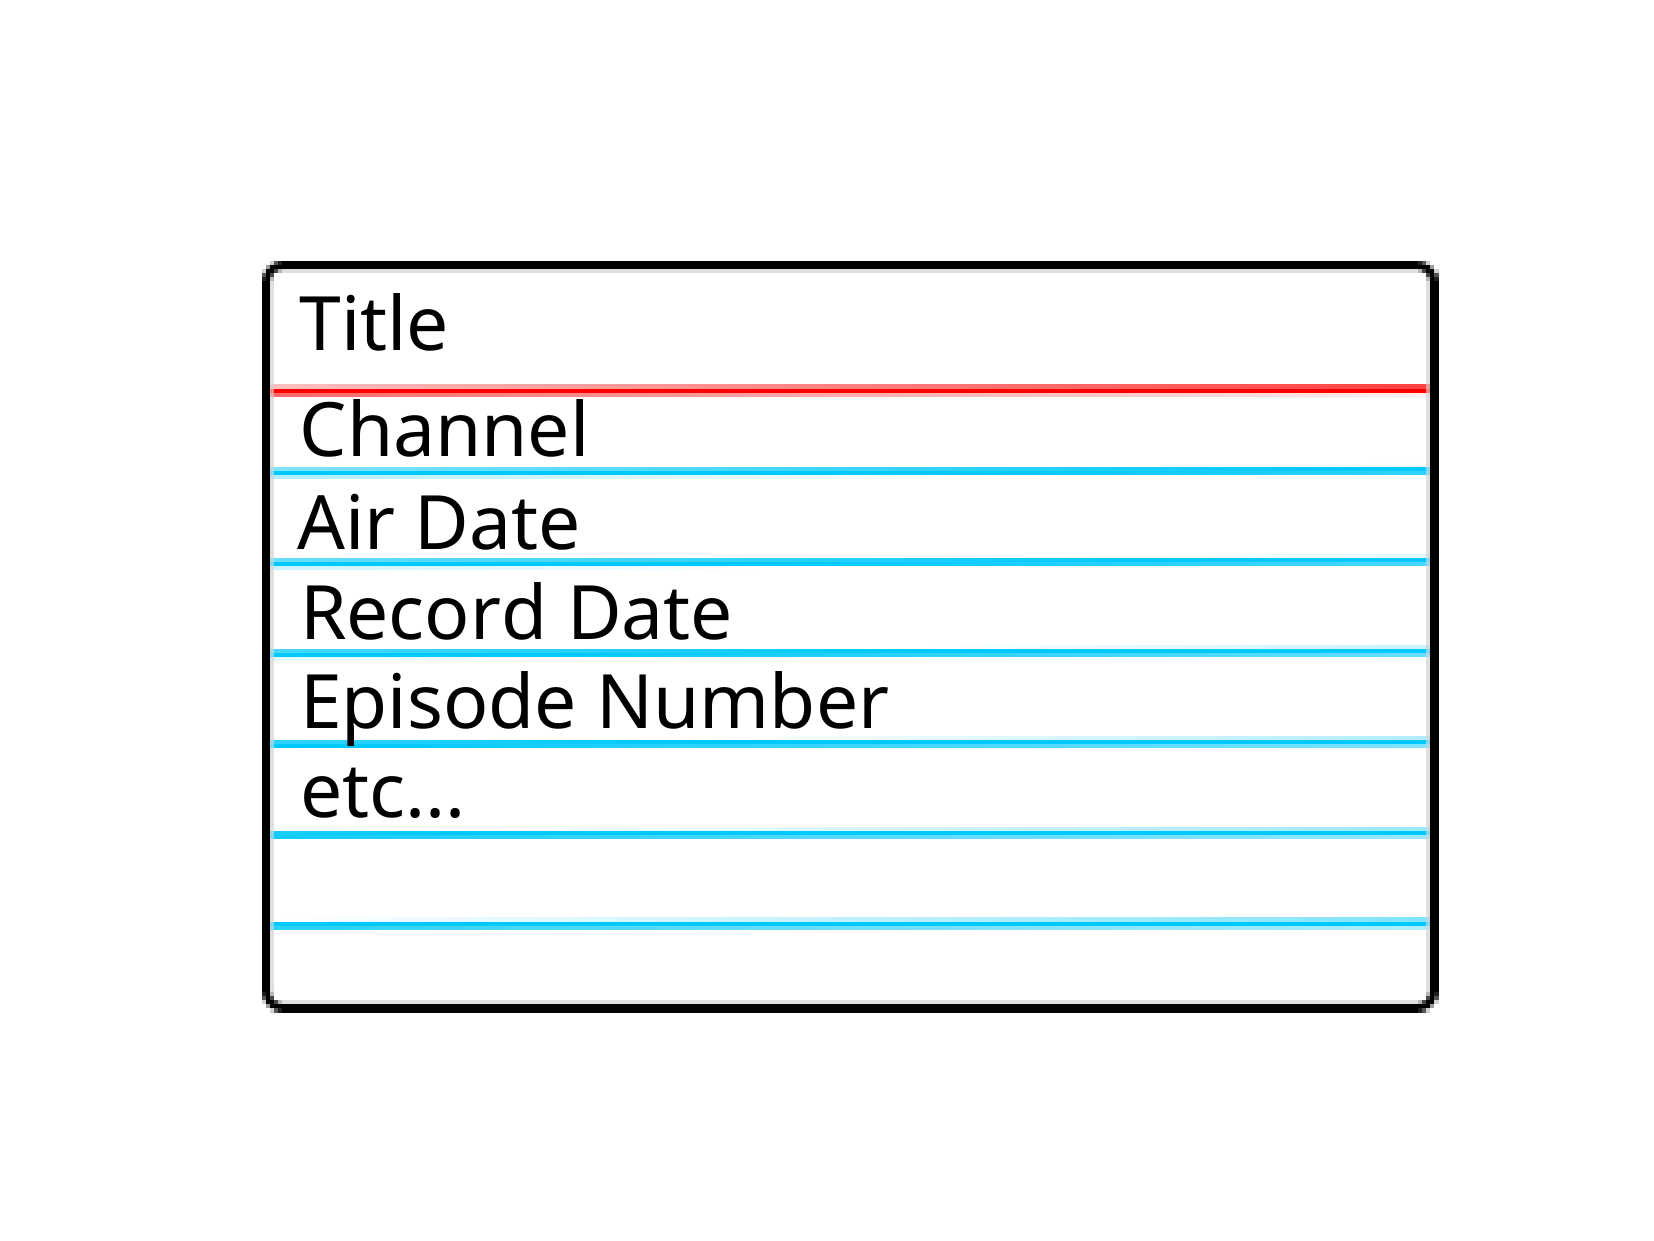

Title
Channel
Air Date
Record Date
Episode Number
etc...